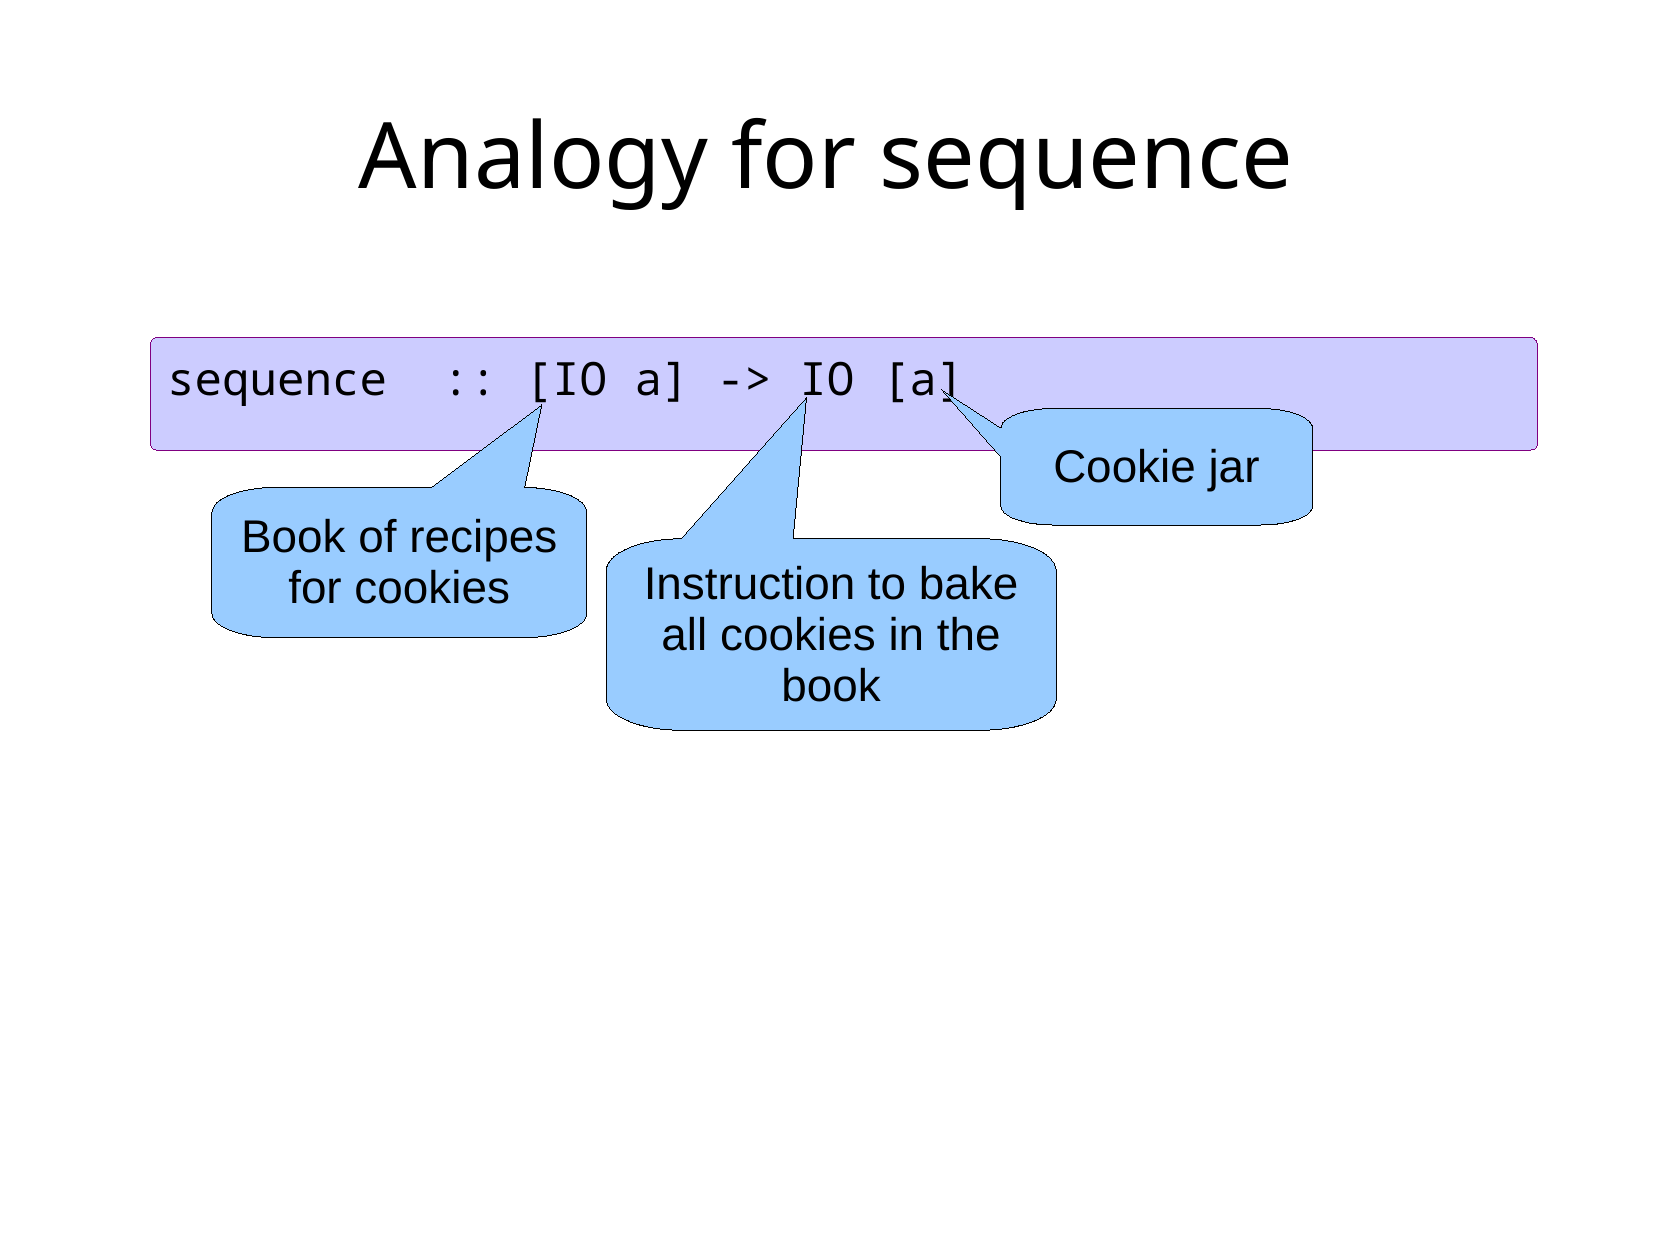

# Analogy for sequence
sequence :: [IO a] -> IO [a]
Cookie jar
Book of recipes for cookies
Instruction to bake all cookies in the book